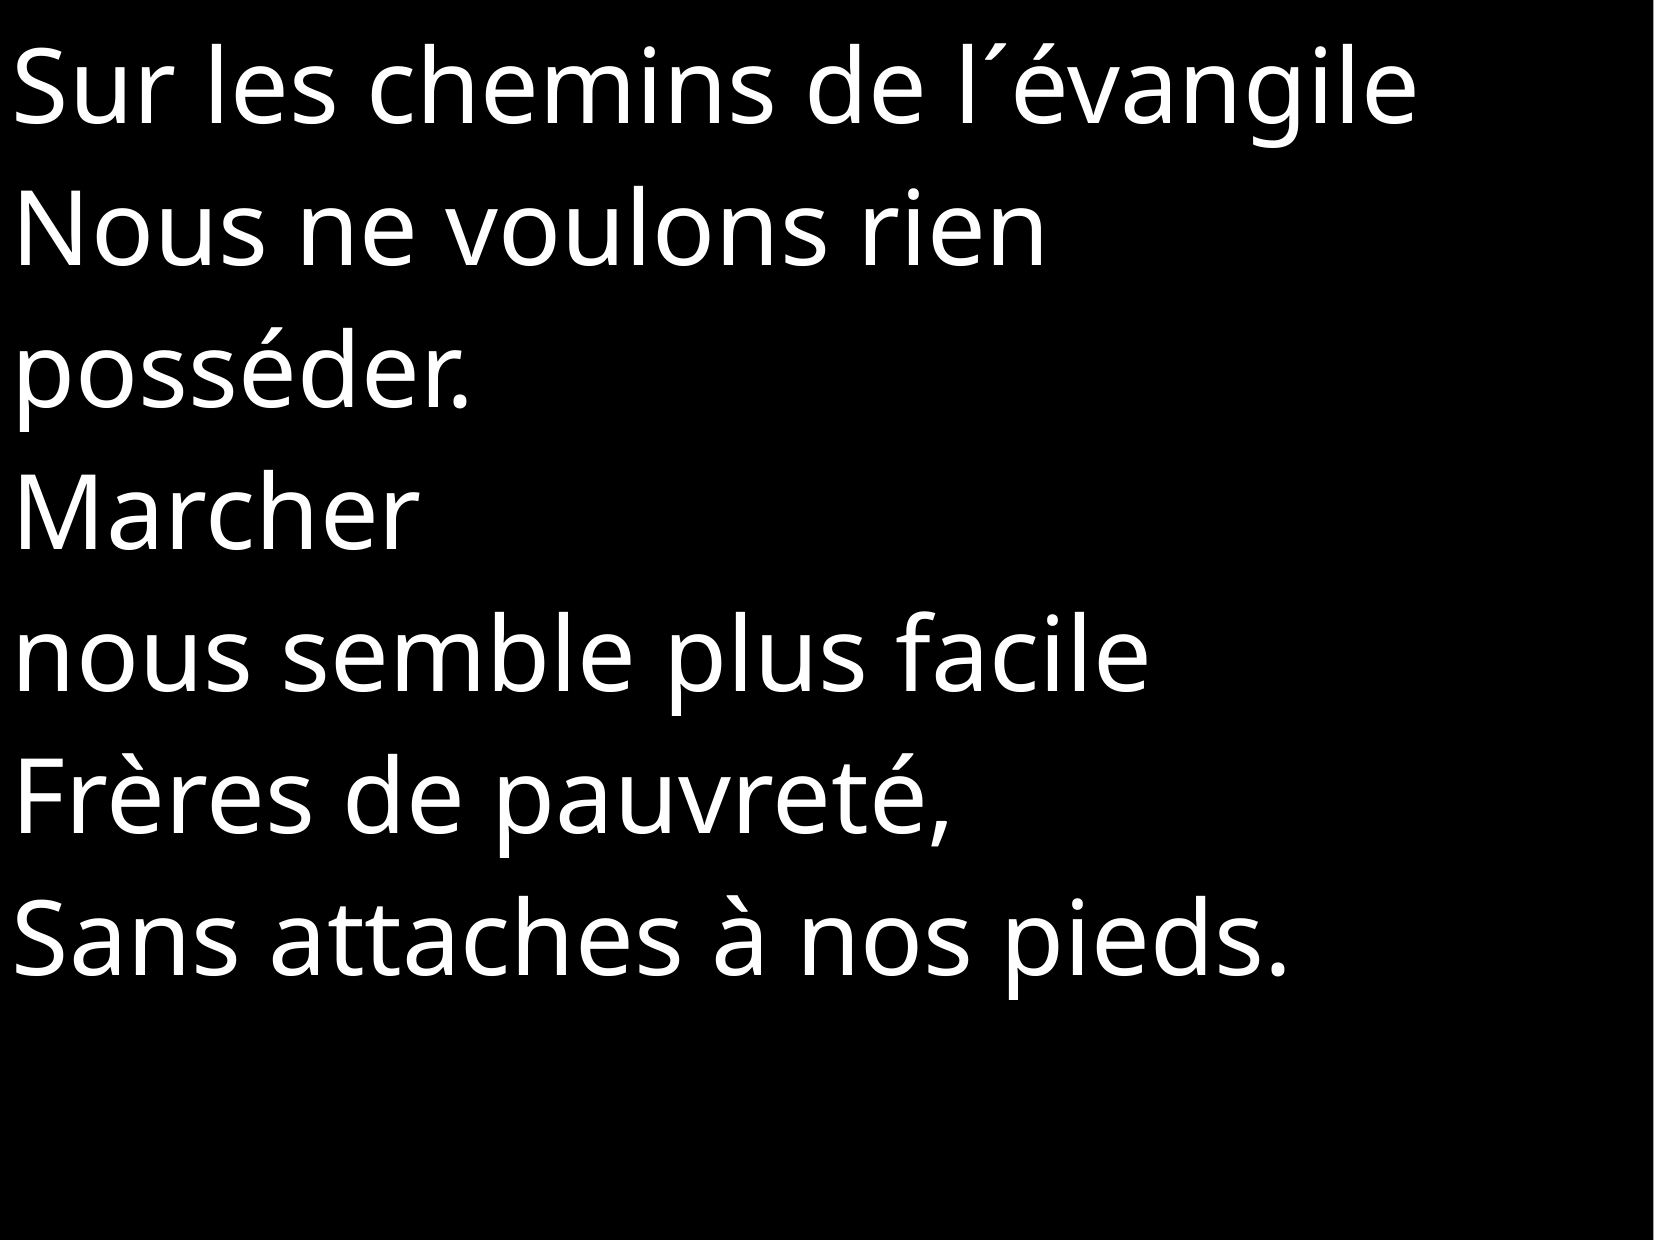

# Sur les chemins de l´évangile
Nous ne voulons rien posséder.
Marcher
nous semble plus facile
Frères de pauvreté,
Sans attaches à nos pieds.